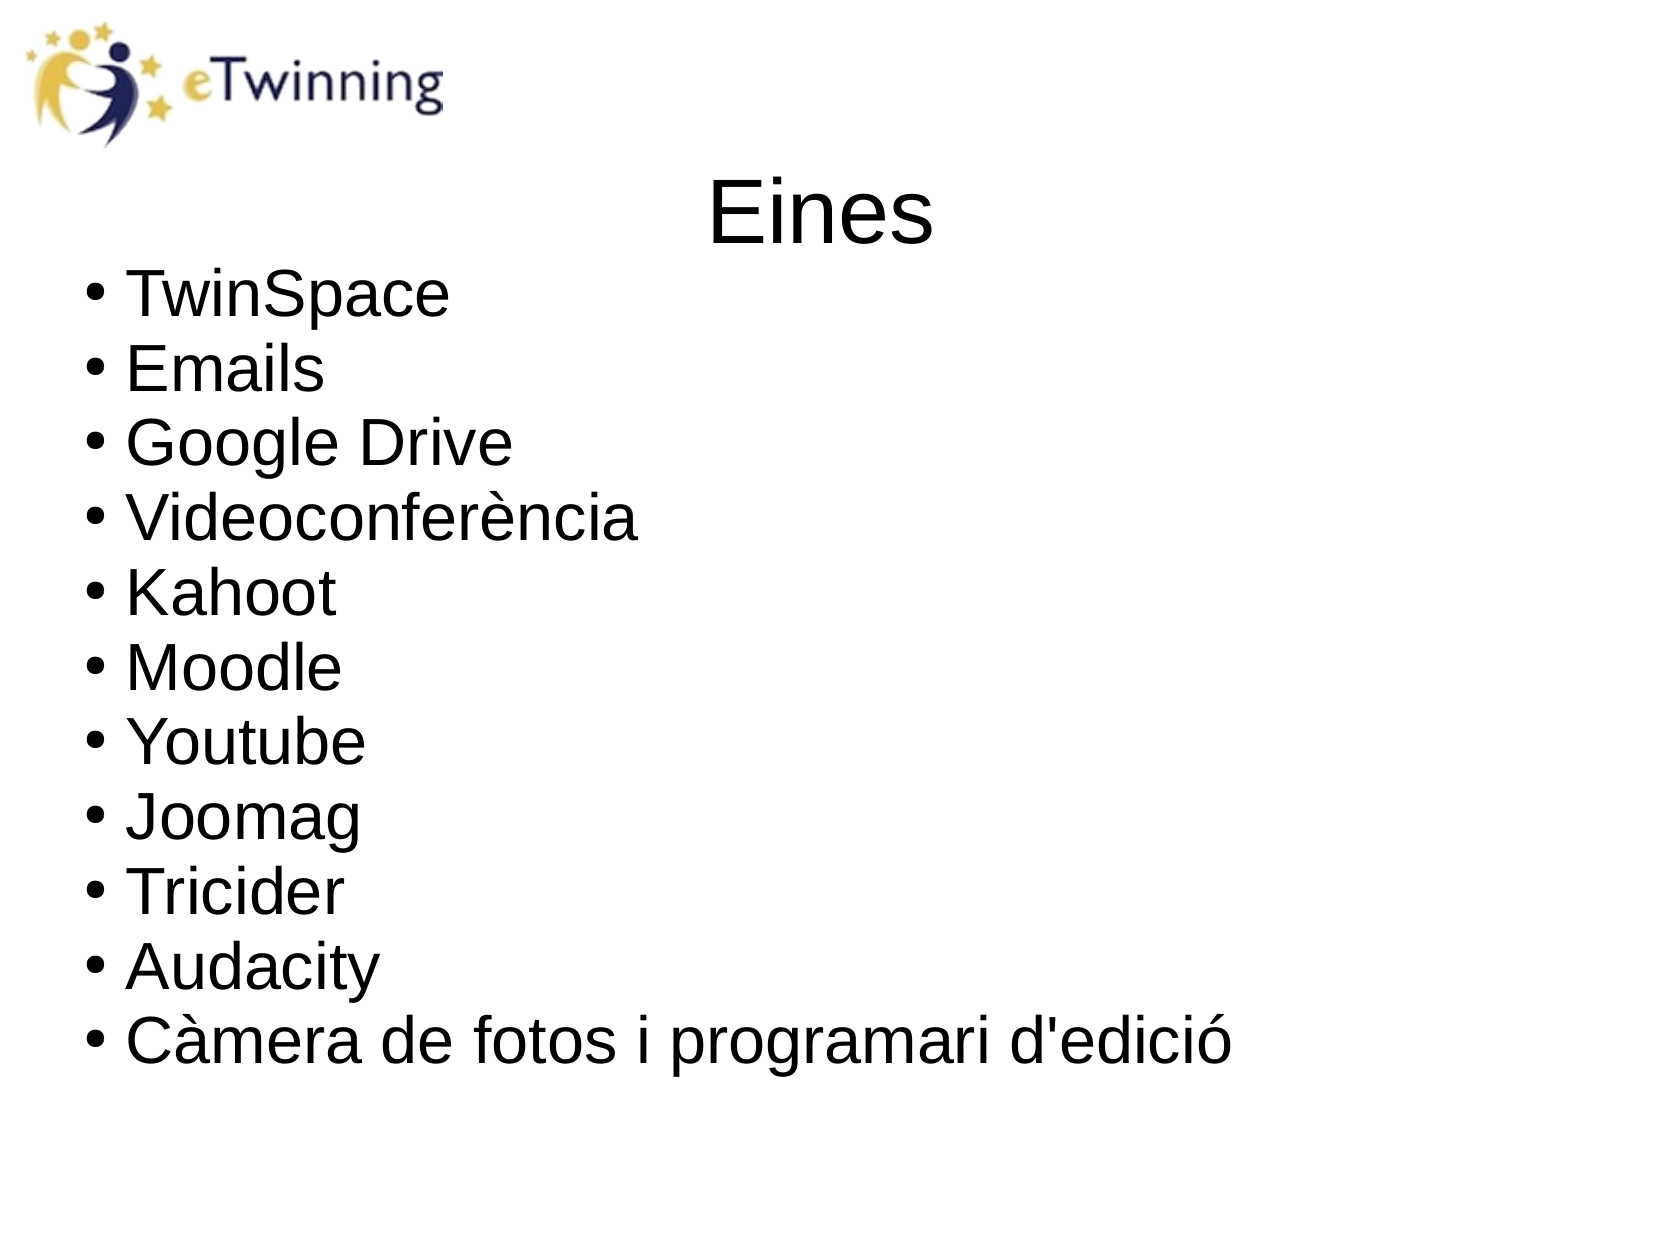

# Eines
 TwinSpace
 Emails
 Google Drive
 Videoconferència
 Kahoot
 Moodle
 Youtube
 Joomag
 Tricider
 Audacity
 Càmera de fotos i programari d'edició